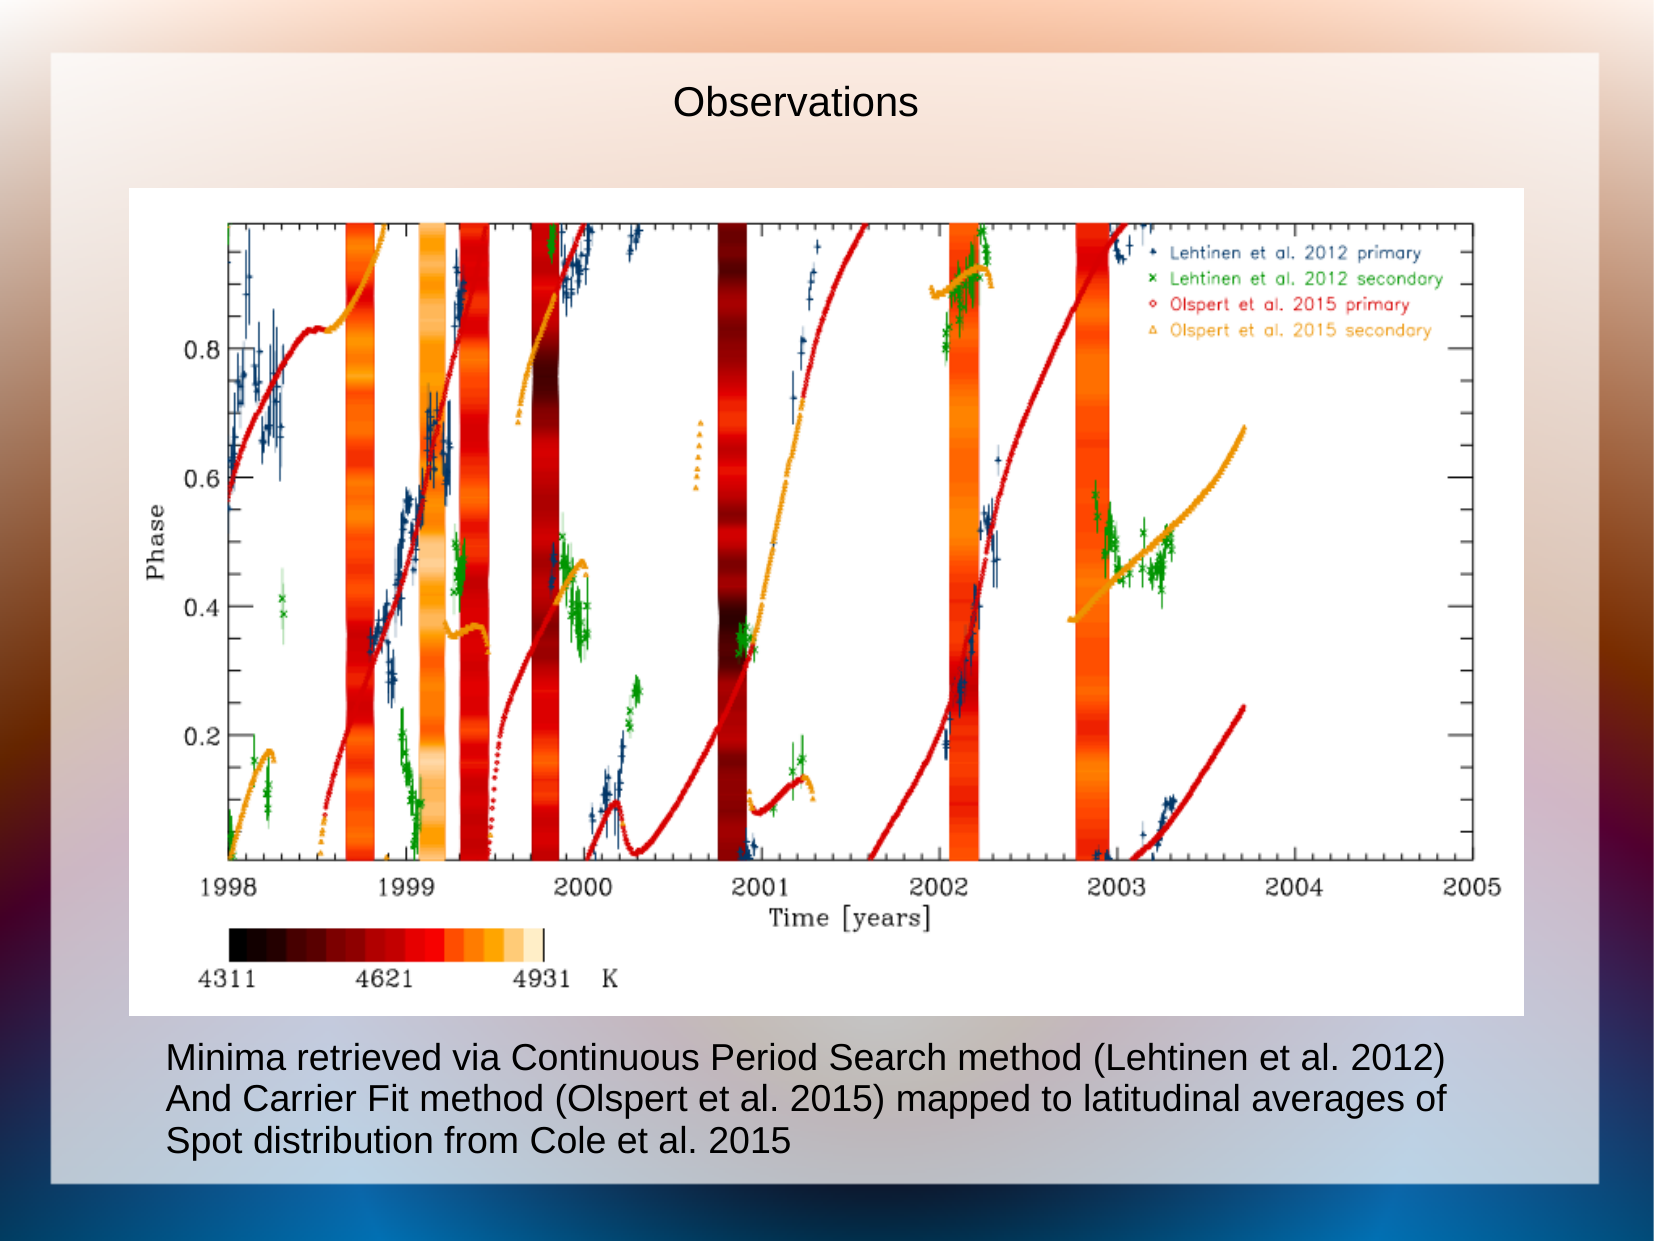

Observations
Minima retrieved via Continuous Period Search method (Lehtinen et al. 2012)
And Carrier Fit method (Olspert et al. 2015) mapped to latitudinal averages of
Spot distribution from Cole et al. 2015